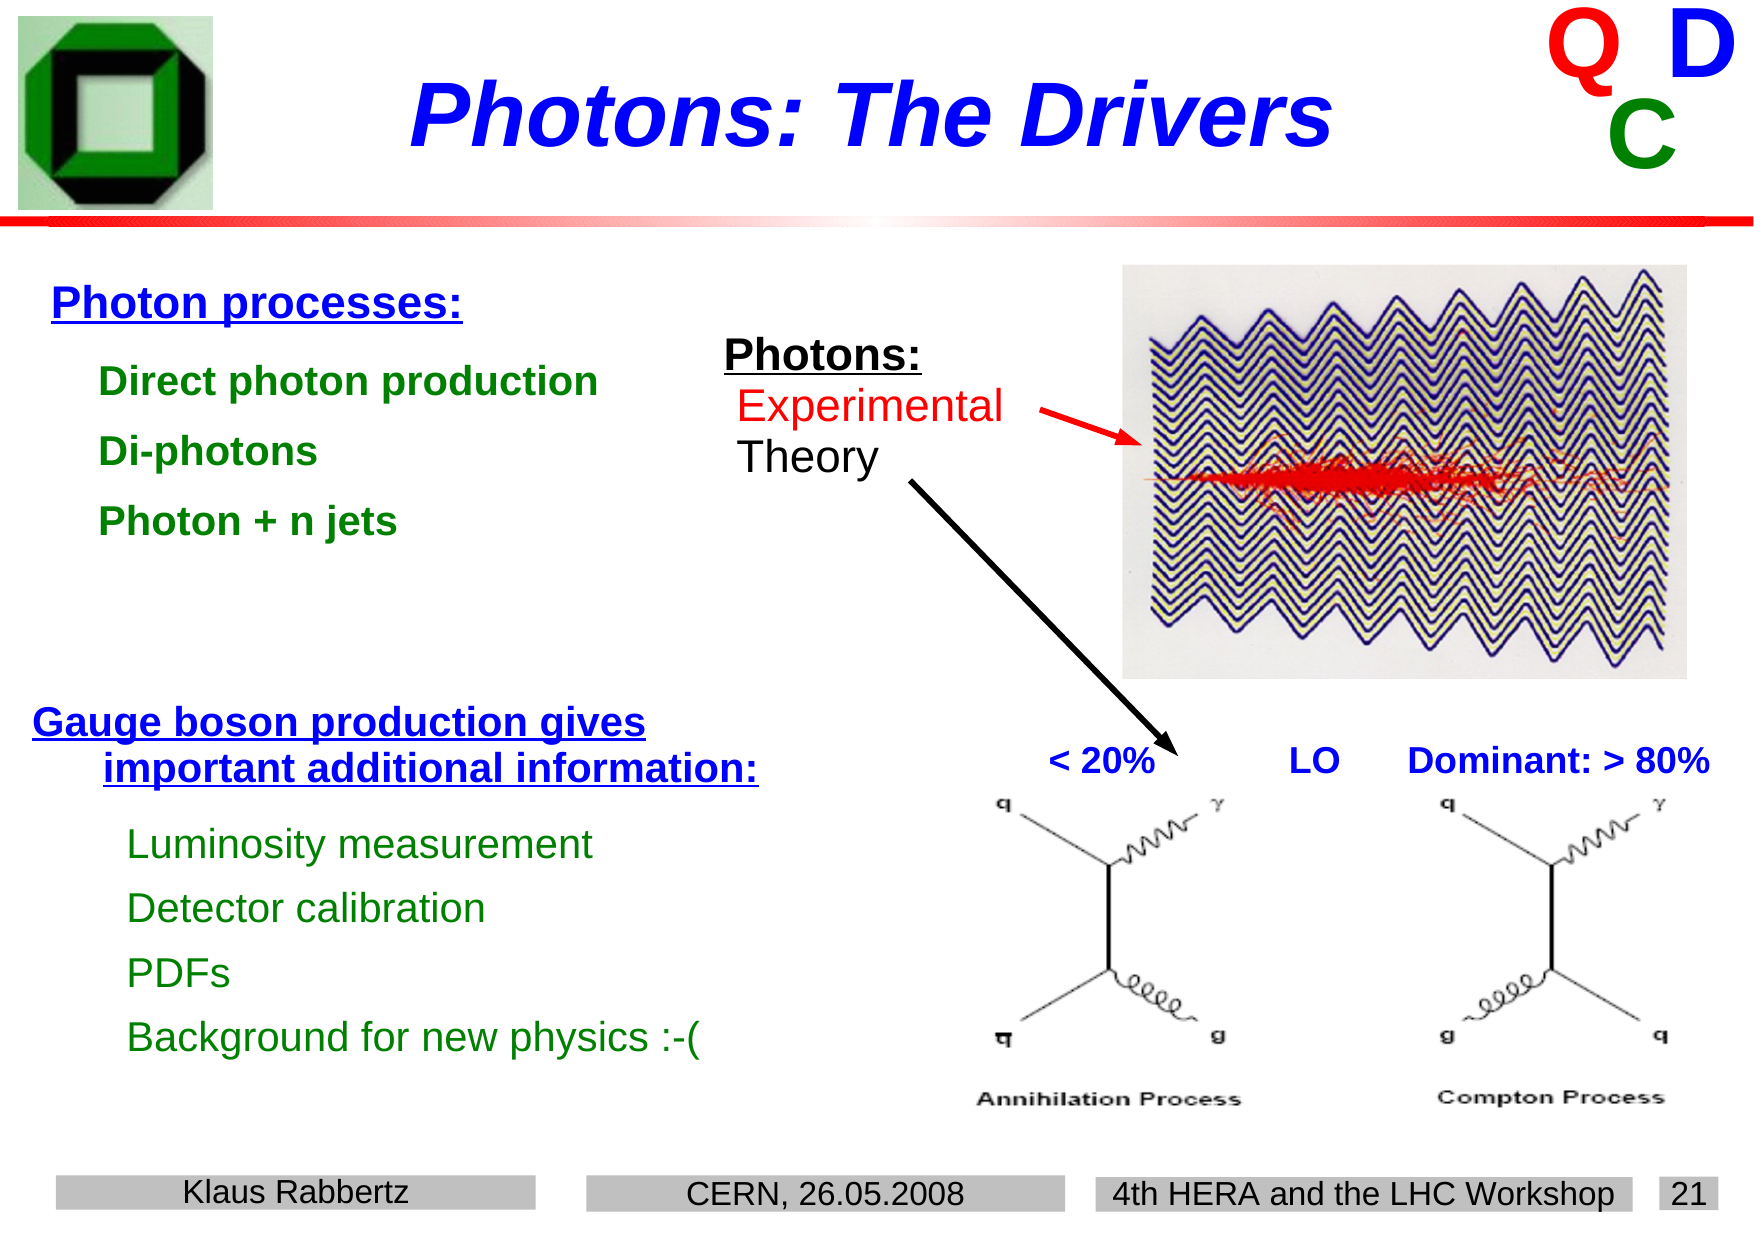

# Photons: The Drivers
Photon processes:
Direct photon production
Di-photons
Photon + n jets
Photons:
 Experimental
 Theory
Gauge boson production gives important additional information:
Luminosity measurement
Detector calibration
PDFs
Background for new physics :-(
< 20%
LO
Dominant: > 80%